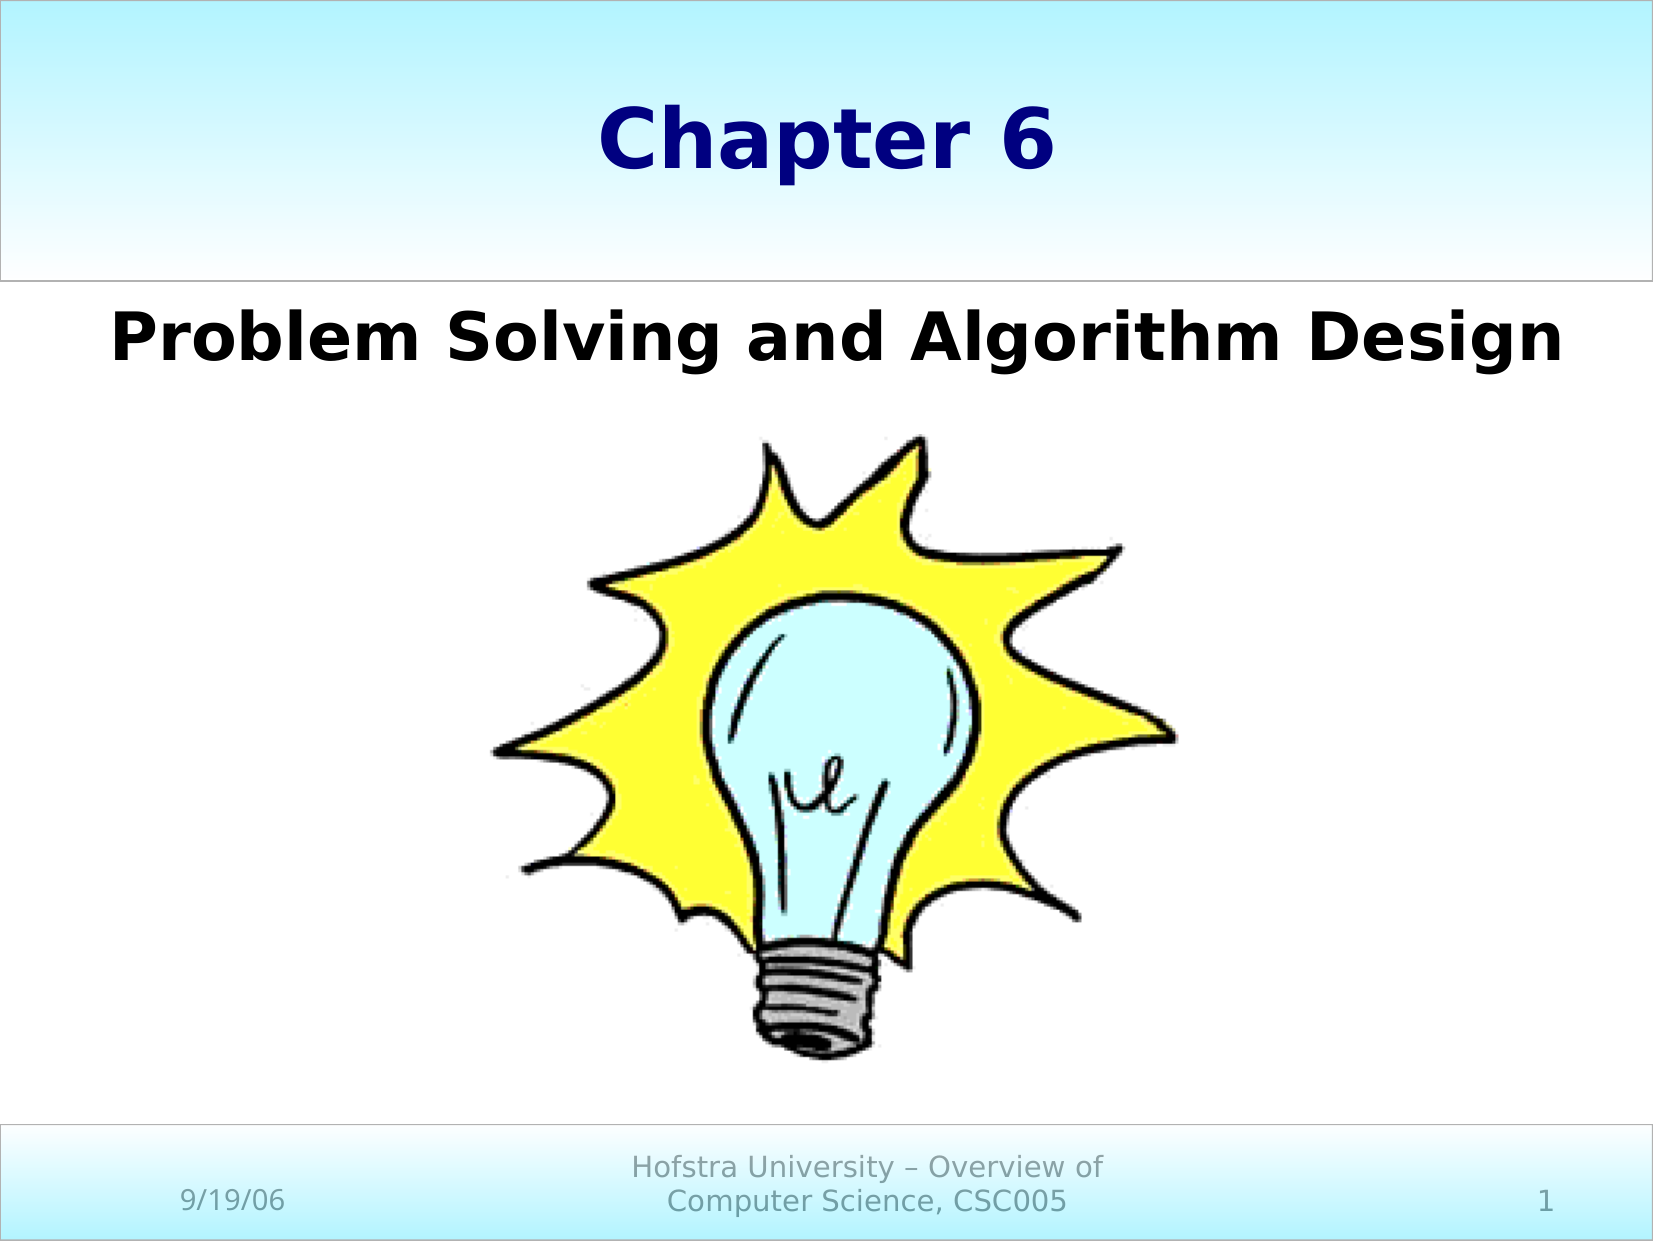

# Chapter 6
Problem Solving and Algorithm Design
09/27/06
1